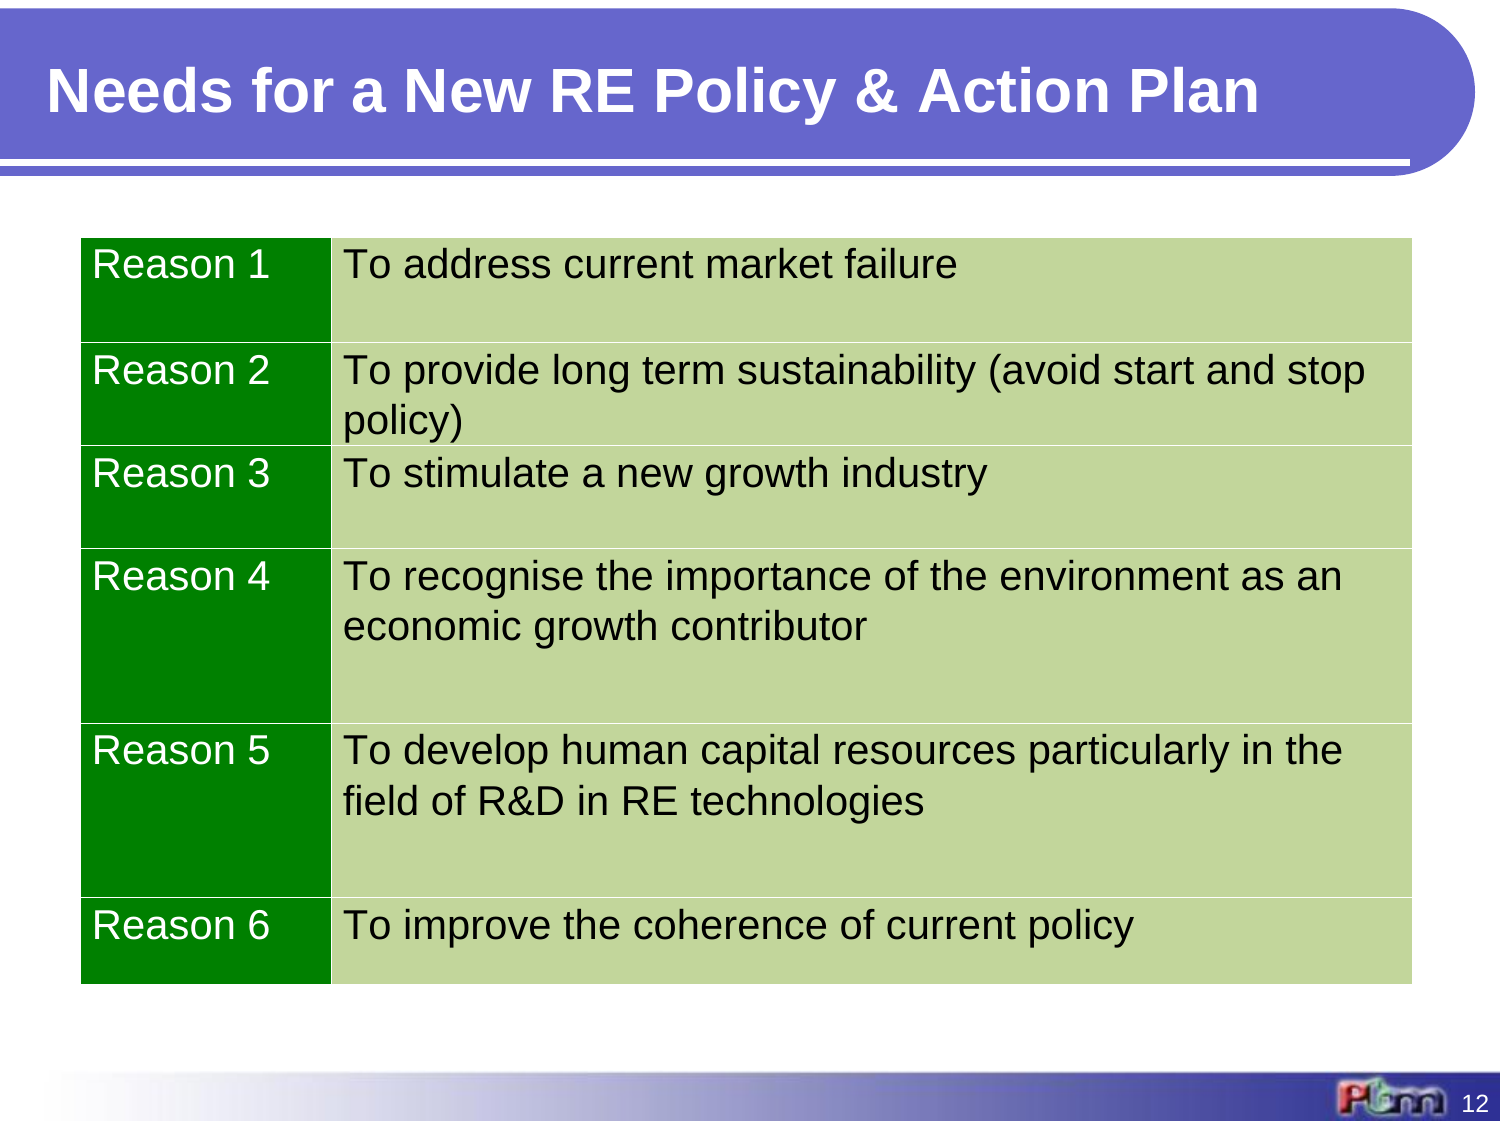

# Needs for a New RE Policy & Action Plan
| Reason 1 | To address current market failure |
| --- | --- |
| Reason 2 | To provide long term sustainability (avoid start and stop policy) |
| Reason 3 | To stimulate a new growth industry |
| Reason 4 | To recognise the importance of the environment as an economic growth contributor |
| Reason 5 | To develop human capital resources particularly in the field of R&D in RE technologies |
| Reason 6 | To improve the coherence of current policy |